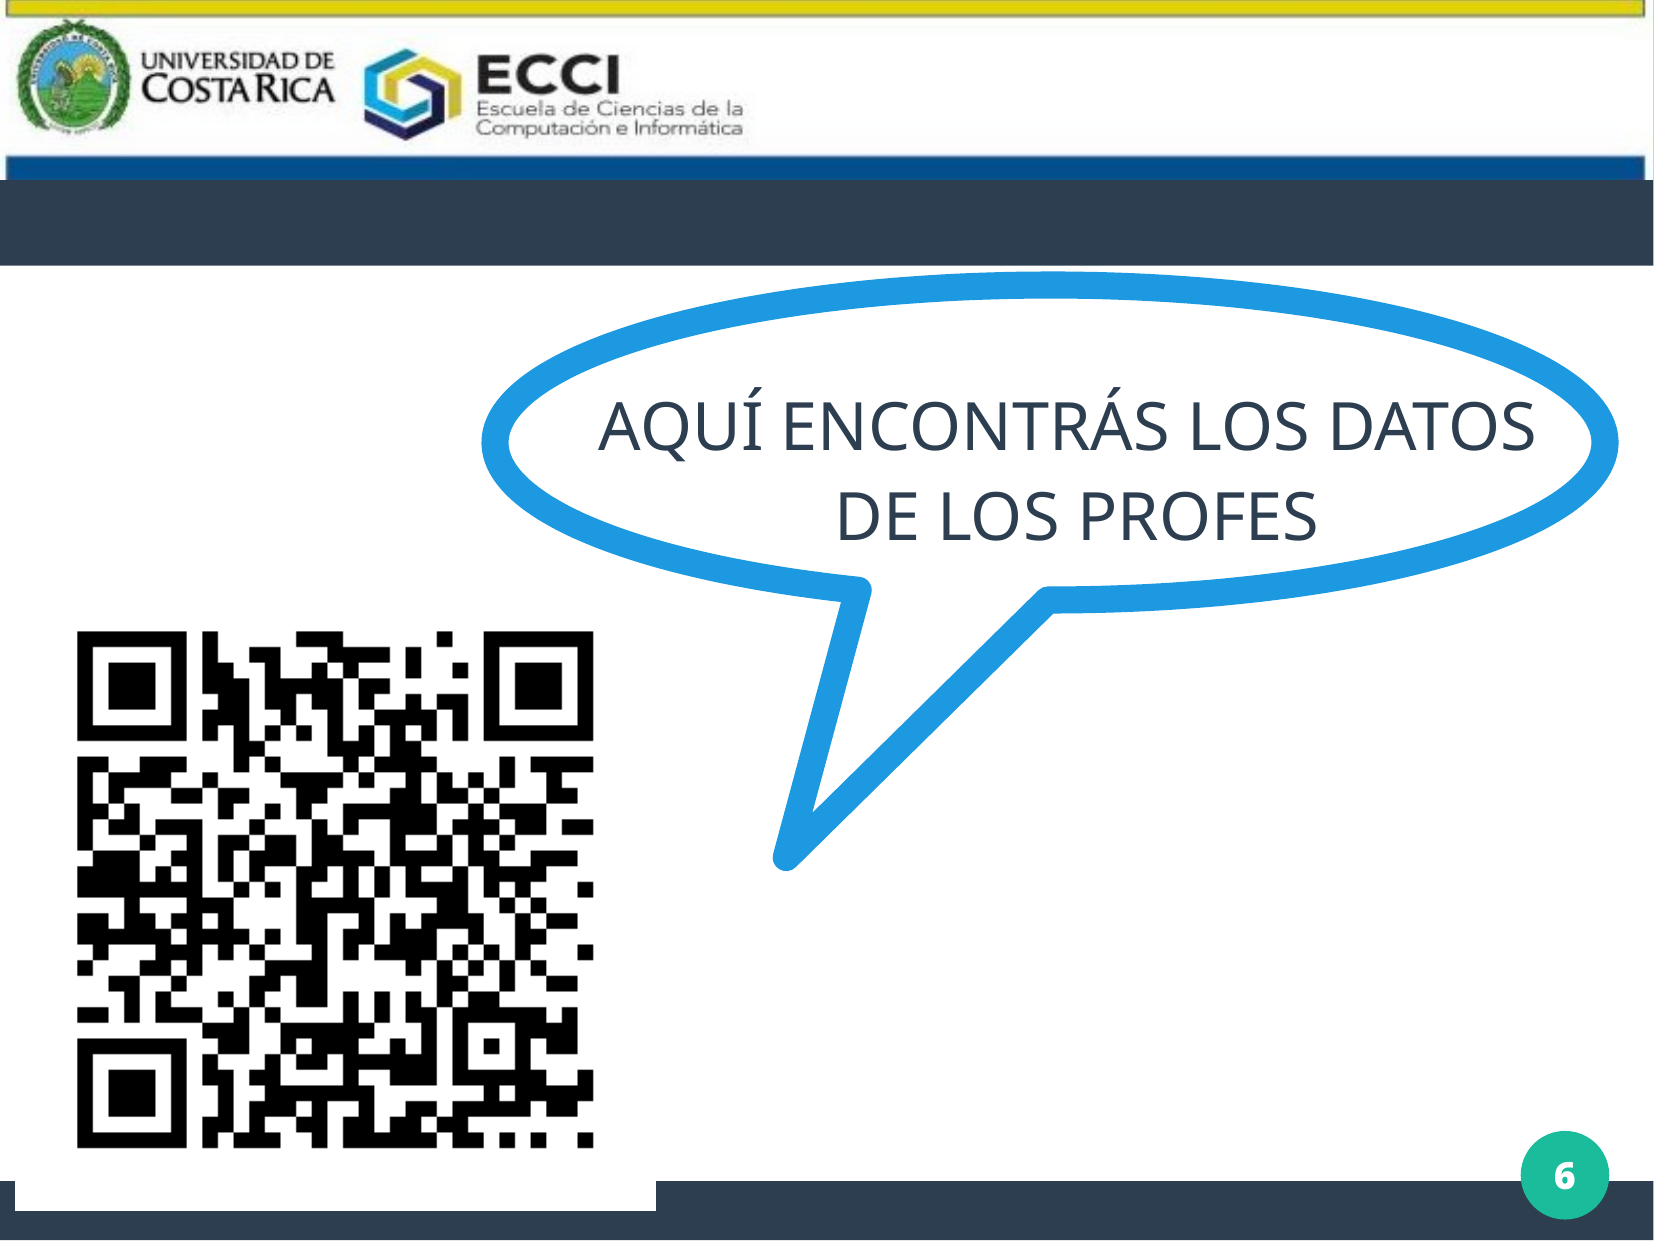

# AQUÍ ENCONTRÁS LOS DATOS
DE LOS PROFES
6